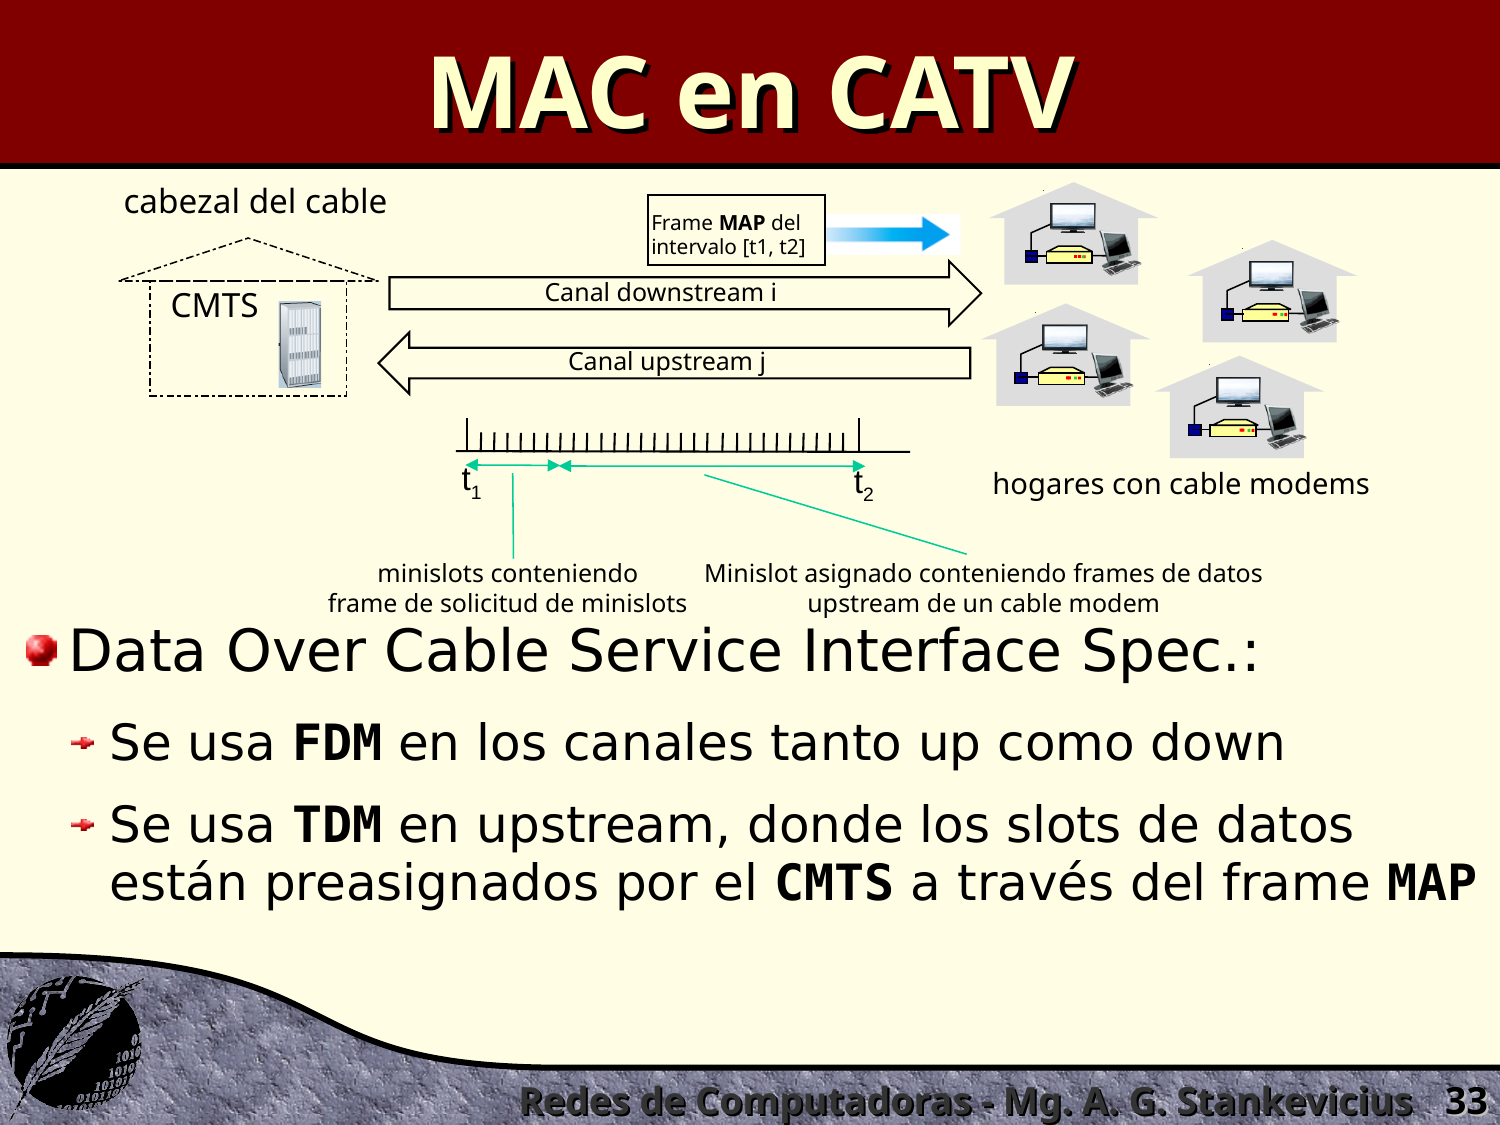

# MAC en CATV
cabezal del cable
Frame MAP del
intervalo [t1, t2]
Canal downstream i
CMTS
Canal upstream j
t1
t2
hogares con cable modems
minislots conteniendo
frame de solicitud de minislots
Minislot asignado conteniendo frames de datos
upstream de un cable modem
Data Over Cable Service Interface Spec.:
Se usa FDM en los canales tanto up como down
Se usa TDM en upstream, donde los slots de datos están preasignados por el CMTS a través del frame MAP
33